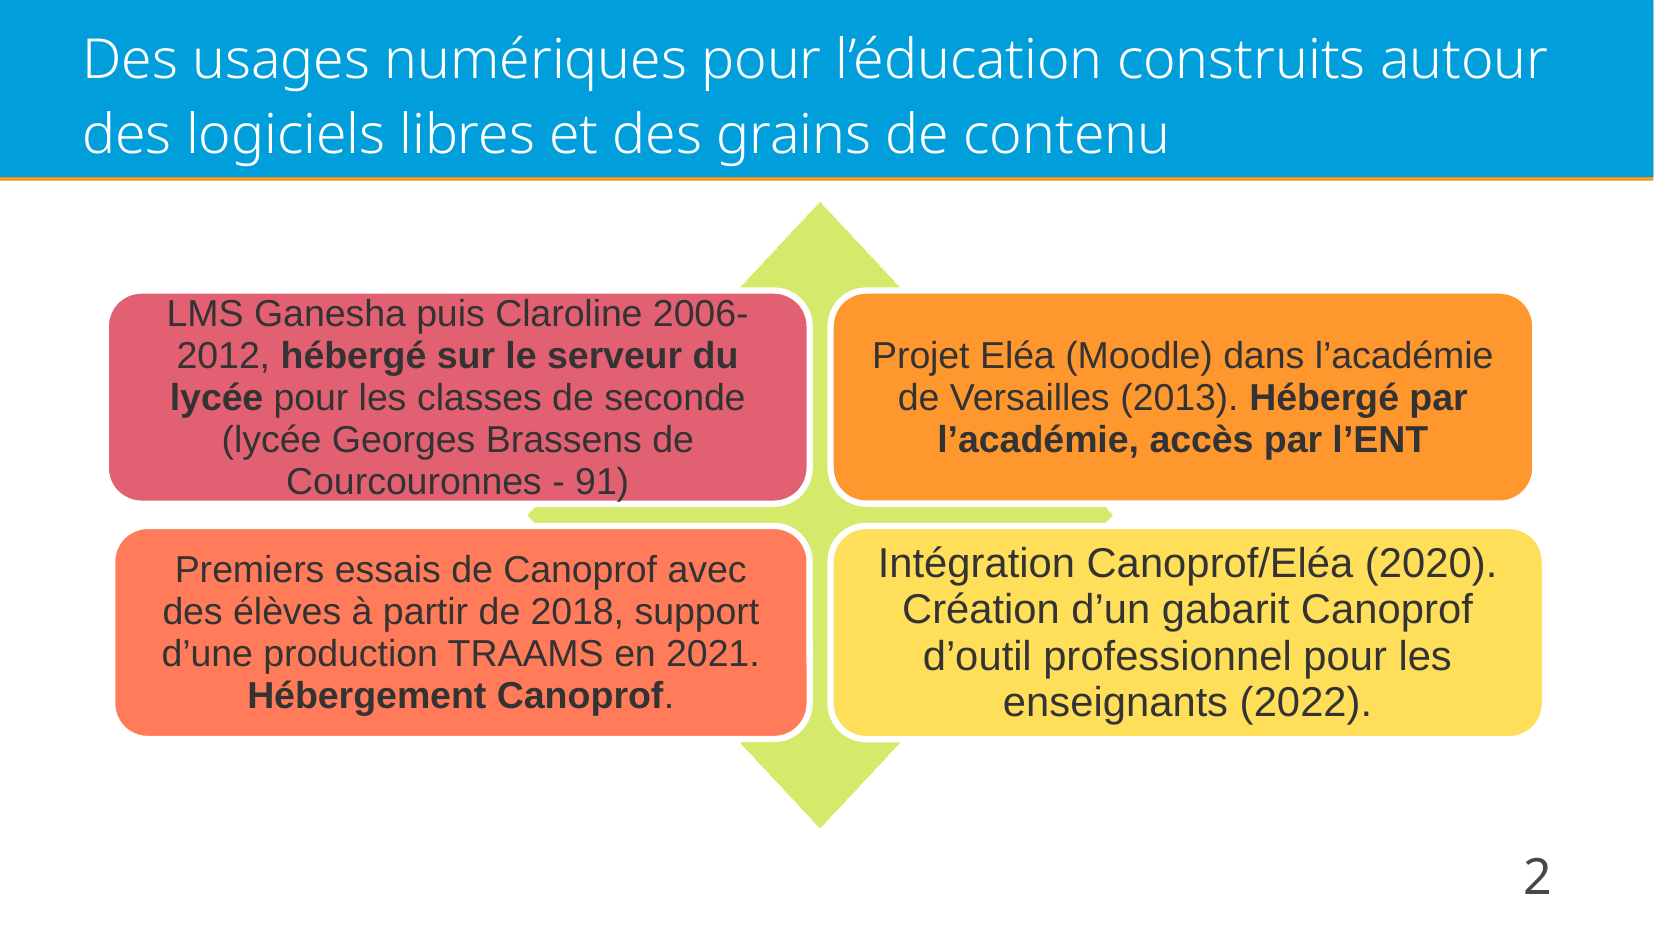

# Des usages numériques pour l’éducation construits autour des logiciels libres et des grains de contenu
LMS Ganesha puis Claroline 2006-2012, hébergé sur le serveur du lycée pour les classes de seconde (lycée Georges Brassens de Courcouronnes - 91)
Projet Eléa (Moodle) dans l’académie de Versailles (2013). Hébergé par l’académie, accès par l’ENT
Premiers essais de Canoprof avec des élèves à partir de 2018, support d’une production TRAAMS en 2021. Hébergement Canoprof.
Intégration Canoprof/Eléa (2020).
Création d’un gabarit Canoprof d’outil professionnel pour les enseignants (2022).
2